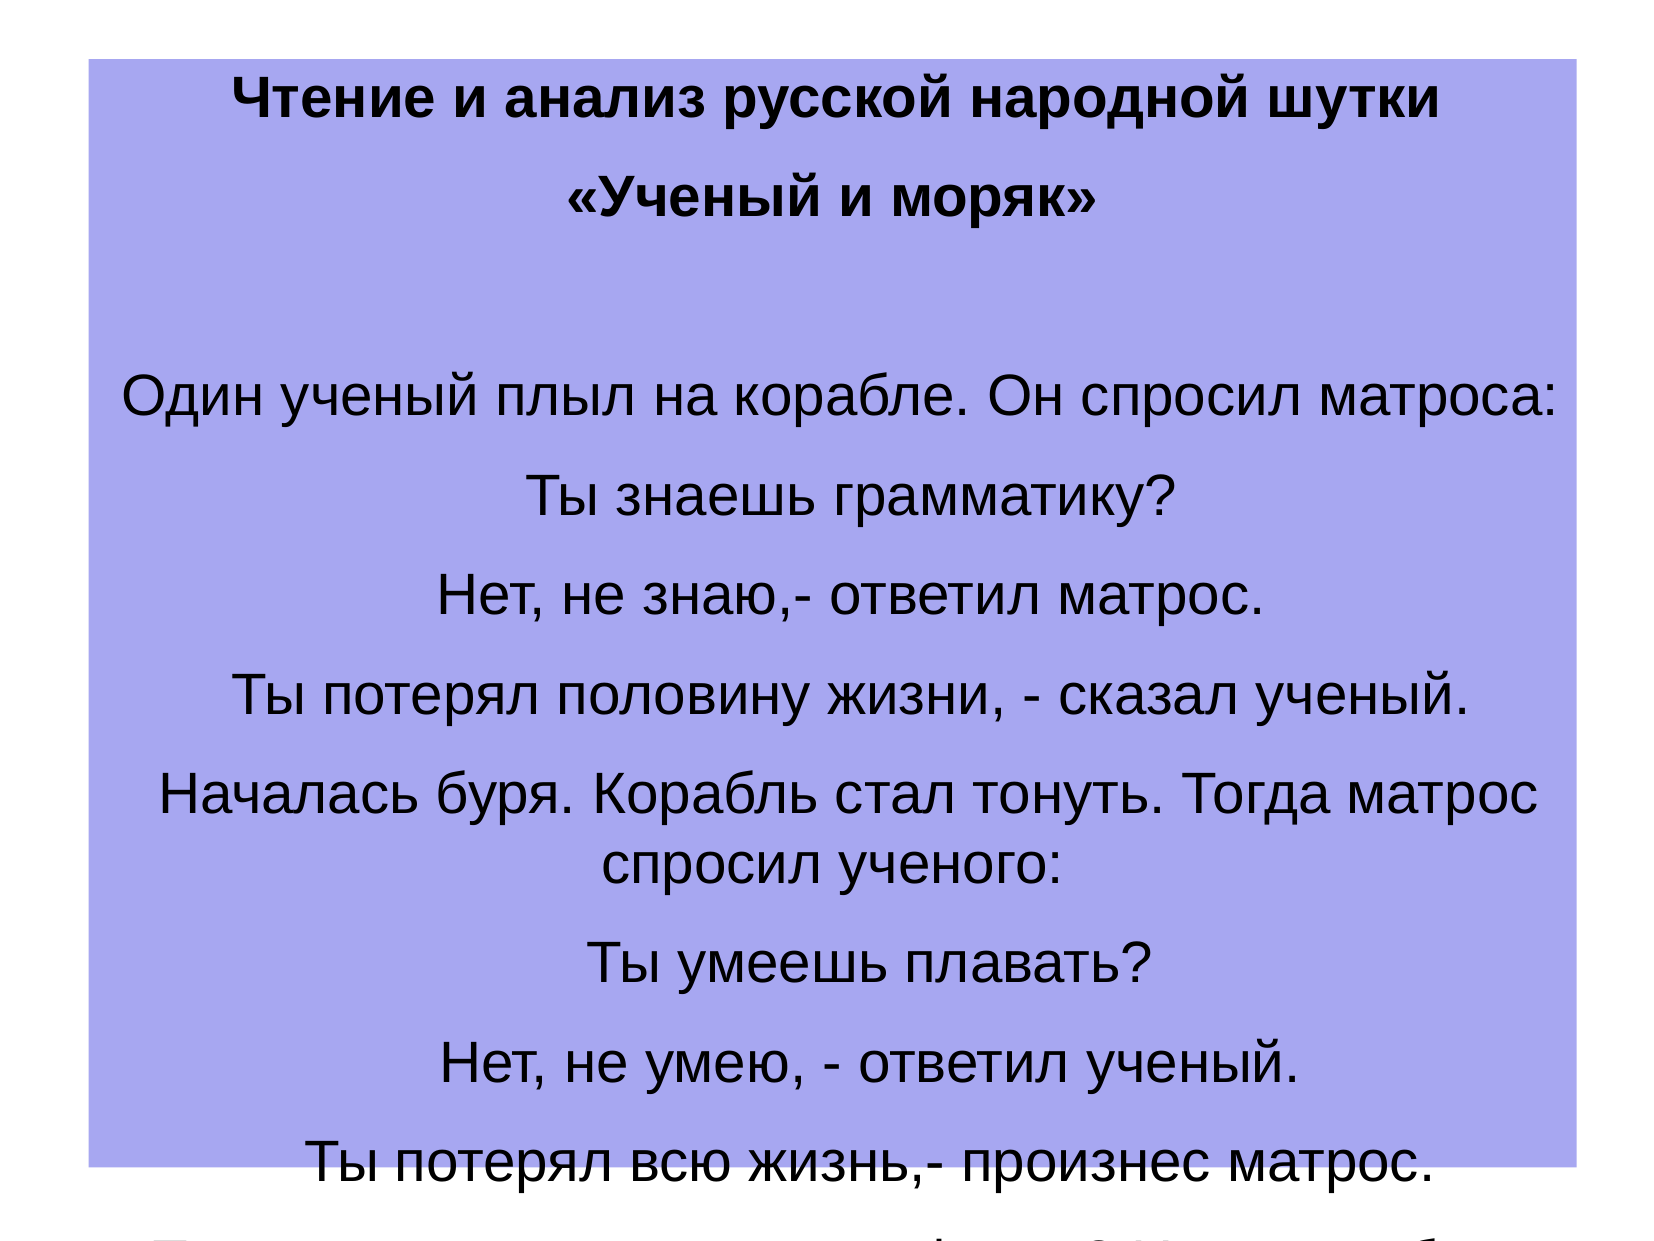

# Чтение и анализ русской народной шутки
«Ученый и моряк»
 Один ученый плыл на корабле. Он спросил матроса:
Ты знаешь грамматику?
Нет, не знаю,- ответил матрос.
Ты потерял половину жизни, - сказал ученый.
 Началась буря. Корабль стал тонуть. Тогда матрос спросил ученого:
Ты умеешь плавать?
Нет, не умею, - ответил ученый.
Ты потерял всю жизнь,- произнес матрос.
 Почему моряк произнес эту фразу? Нужно ли было ученому научиться плавать, а моряку изучить грамоту? Ведь «всякое умение за плечами не носить».
 Вопрос. Почему люди учатся всю жизнь?